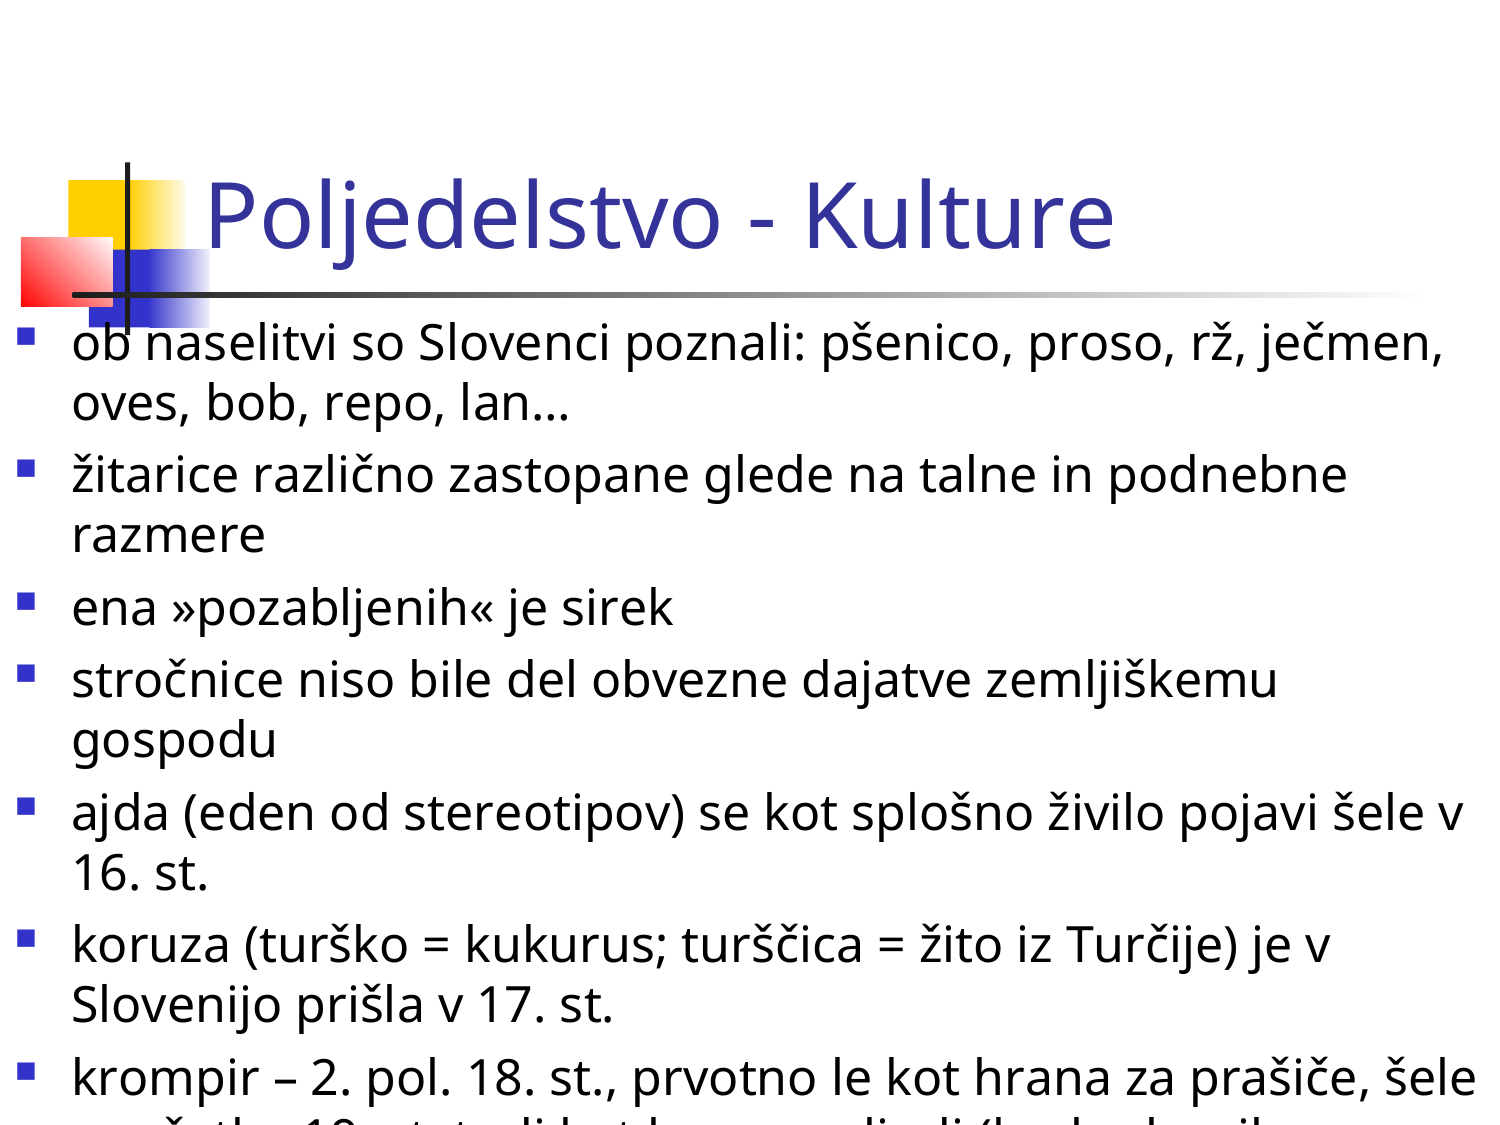

# Poljedelstvo - Kulture
ob naselitvi so Slovenci poznali: pšenico, proso, rž, ječmen, oves, bob, repo, lan…
žitarice različno zastopane glede na talne in podnebne razmere
ena »pozabljenih« je sirek
stročnice niso bile del obvezne dajatve zemljiškemu gospodu
ajda (eden od stereotipov) se kot splošno živilo pojavi šele v 16. st.
koruza (turško = kukurus; turščica = žito iz Turčije) je v Slovenijo prišla v 17. st.
krompir – 2. pol. 18. st., prvotno le kot hrana za prašiče, šele v začetku 19. st. tudi kot hrana za ljudi (kruh ubogih, zemeljsko jabolko, podzemeljski kostanj)